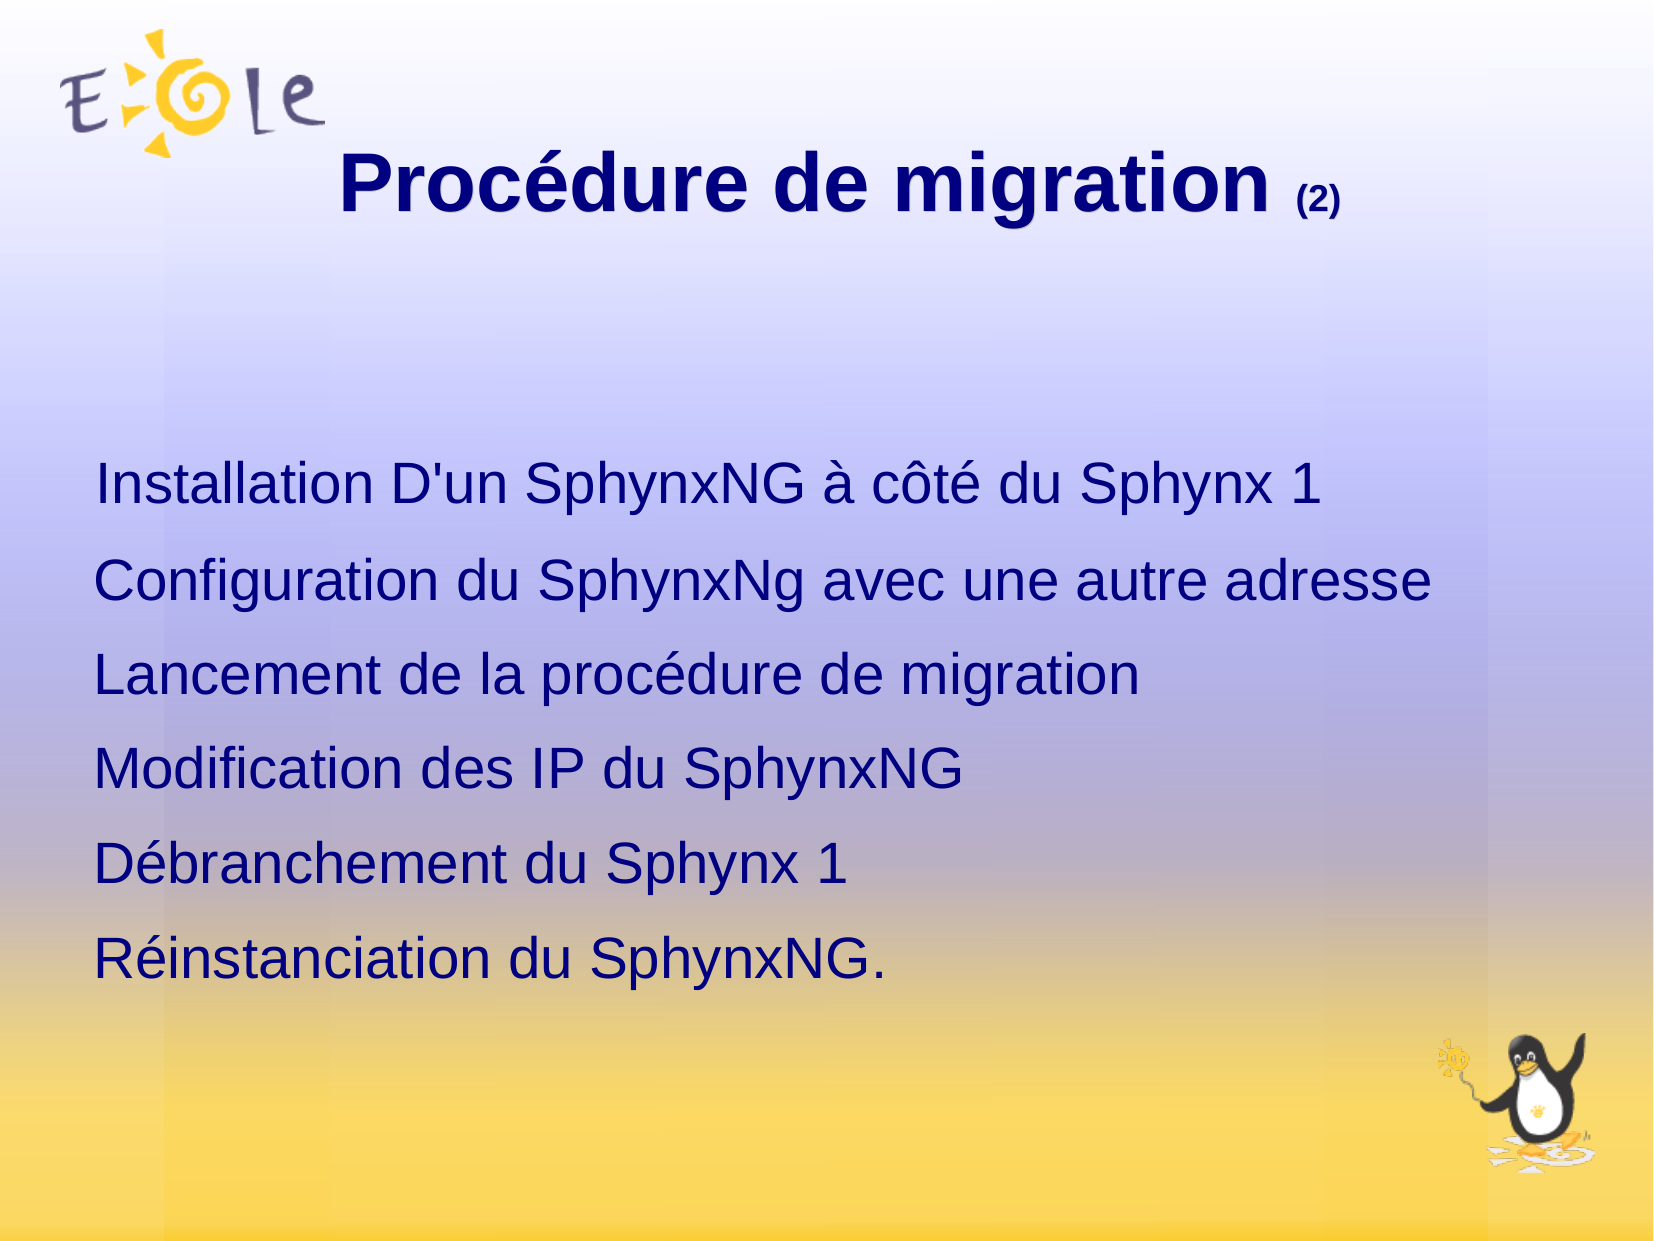

Procédure de migration (2)
# Installation D'un SphynxNG à côté du Sphynx 1
 Configuration du SphynxNg avec une autre adresse
 Lancement de la procédure de migration
 Modification des IP du SphynxNG
 Débranchement du Sphynx 1
 Réinstanciation du SphynxNG.